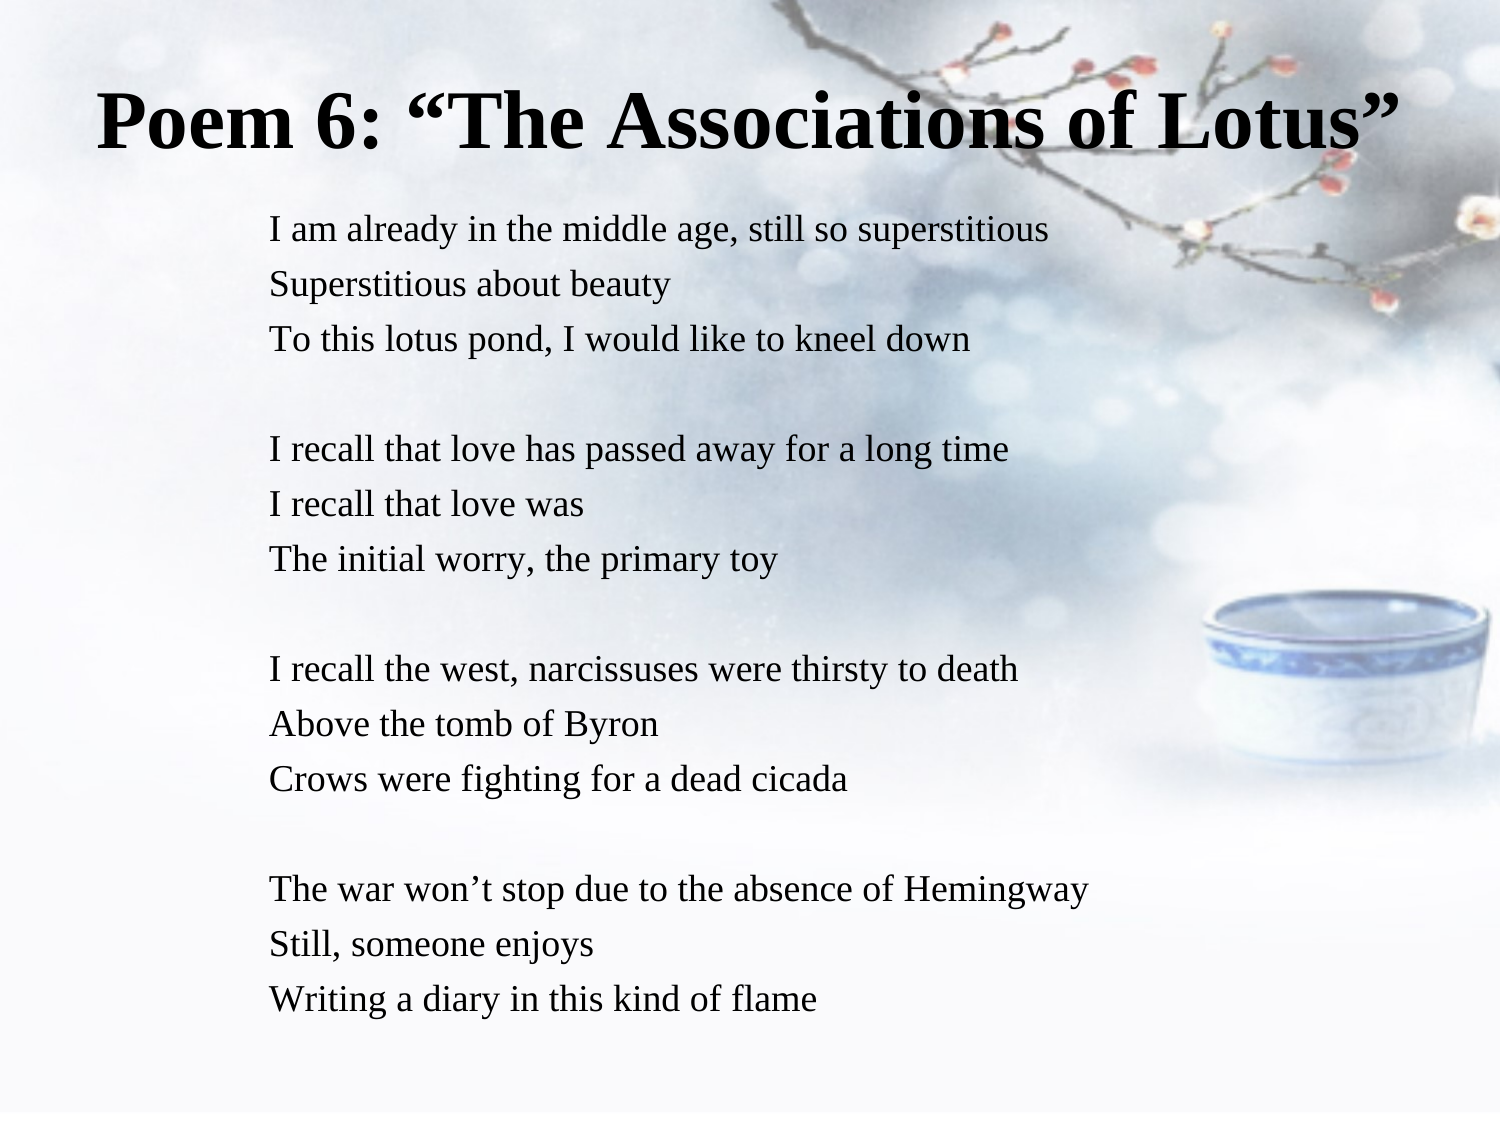

# Poem 6: “The Associations of Lotus”
I am already in the middle age, still so superstitious
Superstitious about beauty
To this lotus pond, I would like to kneel down
I recall that love has passed away for a long time
I recall that love was
The initial worry, the primary toy
I recall the west, narcissuses were thirsty to death
Above the tomb of Byron
Crows were fighting for a dead cicada
The war won’t stop due to the absence of Hemingway
Still, someone enjoys
Writing a diary in this kind of flame